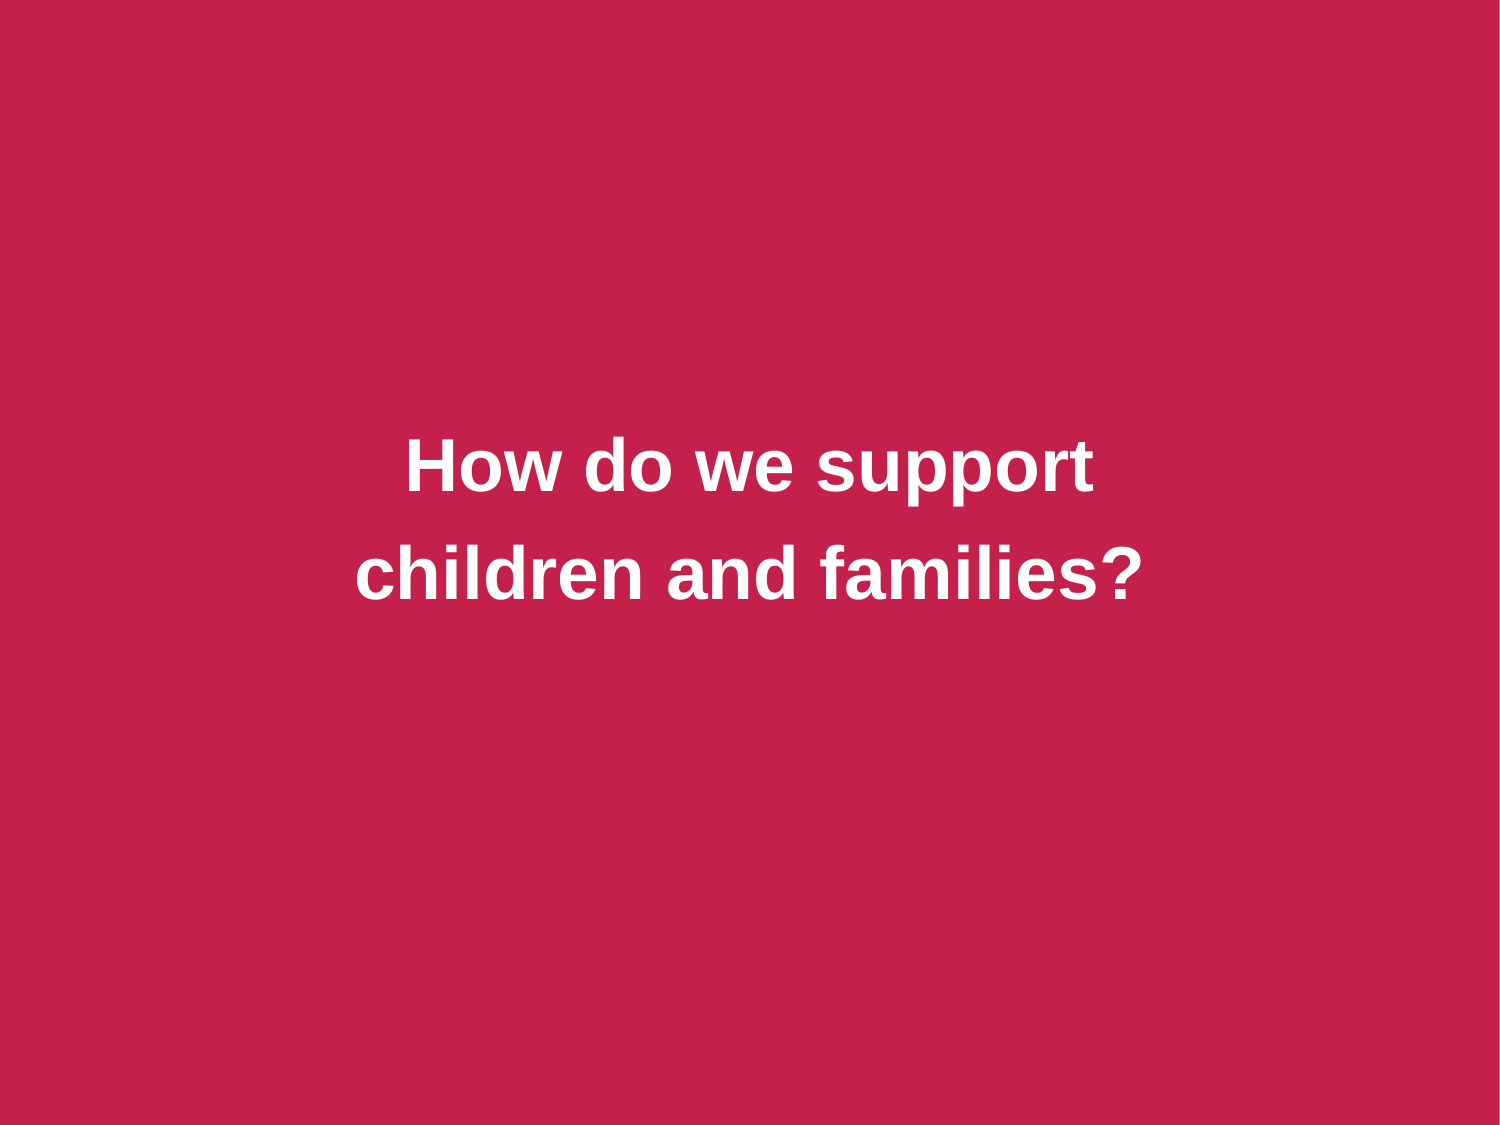

How do we support children and families?